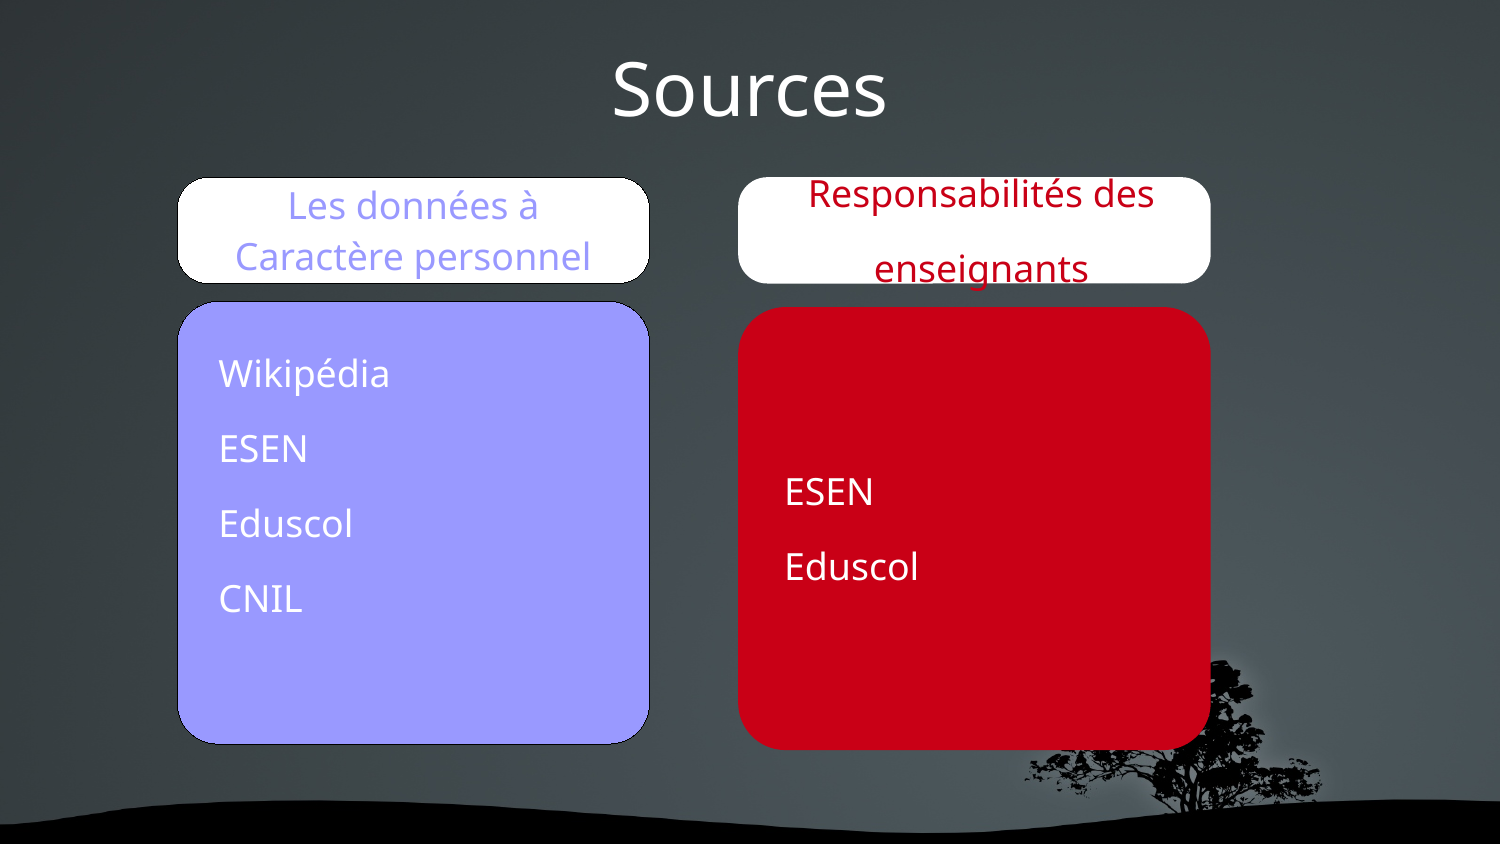

Sources
Les données à
Caractère personnel
Responsabilités des
enseignants
Wikipédia
ESEN
Eduscol
CNIL
ESEN
Eduscol